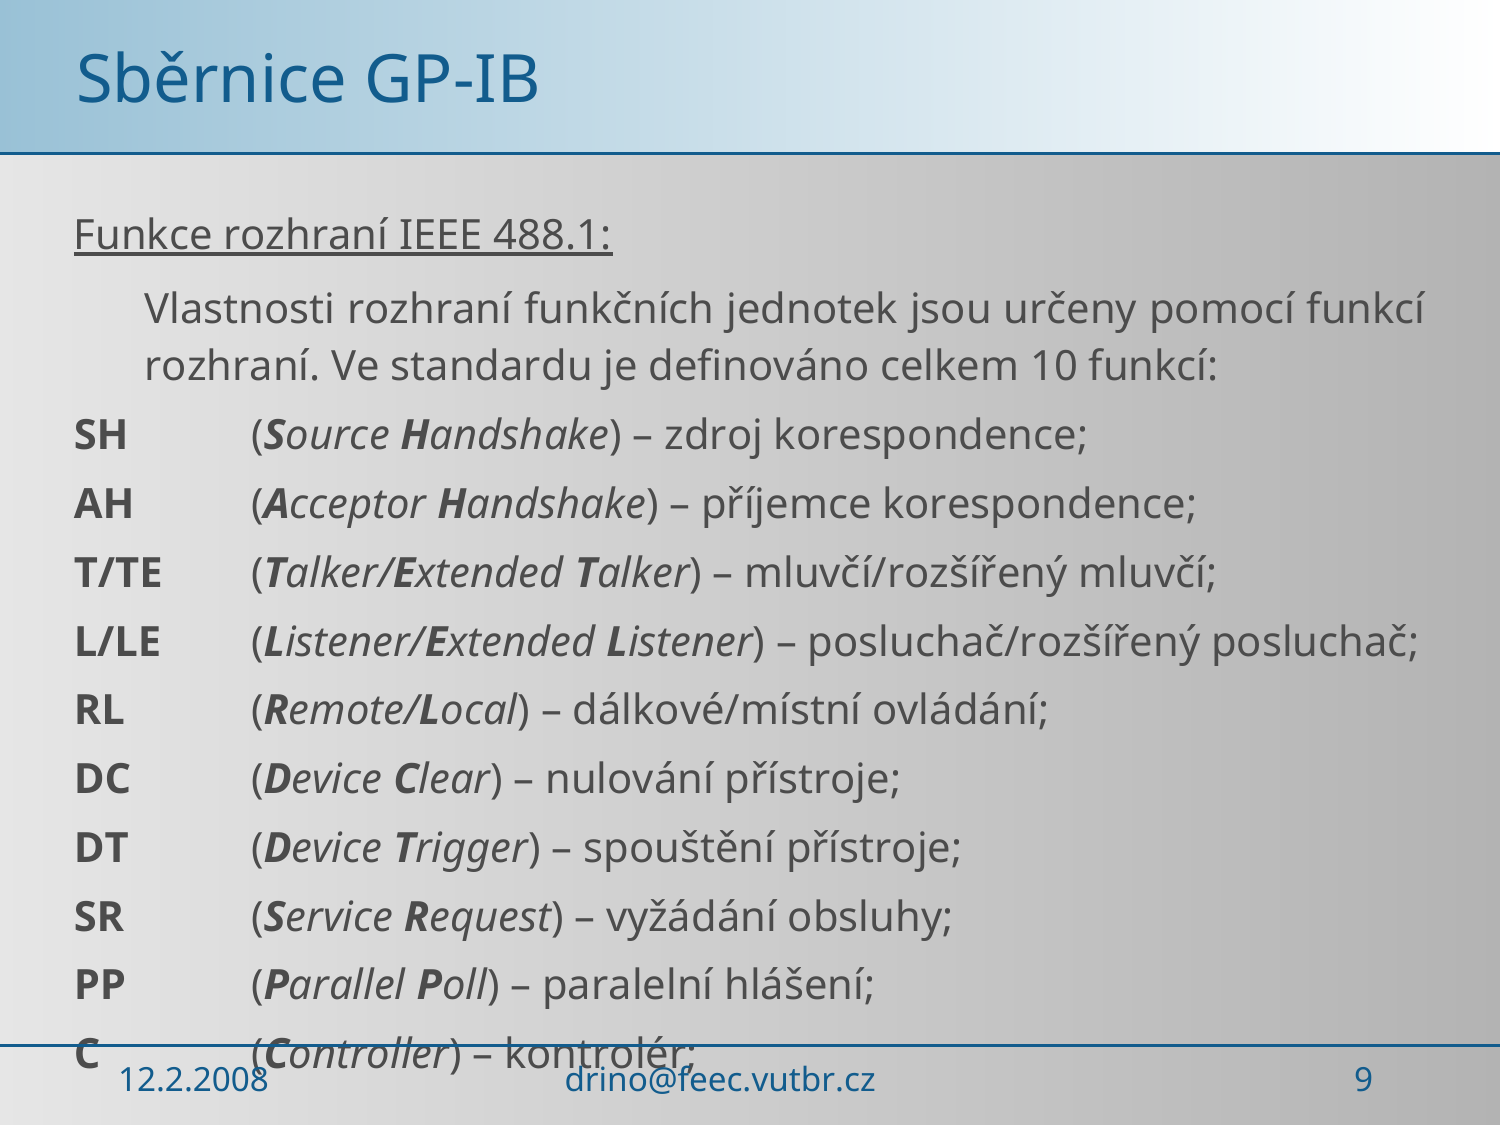

# Sběrnice GP-IB
Funkce rozhraní IEEE 488.1:
Vlastnosti rozhraní funkčních jednotek jsou určeny pomocí funkcí rozhraní. Ve standardu je definováno celkem 10 funkcí:
SH	(Source Handshake) – zdroj korespondence;
AH	(Acceptor Handshake) – příjemce korespondence;
T/TE	(Talker/Extended Talker) – mluvčí/rozšířený mluvčí;
L/LE	(Listener/Extended Listener) – posluchač/rozšířený posluchač;
RL	(Remote/Local) – dálkové/místní ovládání;
DC	(Device Clear) – nulování přístroje;
DT	(Device Trigger) – spouštění přístroje;
SR	(Service Request) – vyžádání obsluhy;
PP	(Parallel Poll) – paralelní hlášení;
C	(Controller) – kontrolér;
12.2.2008
drino@feec.vutbr.cz